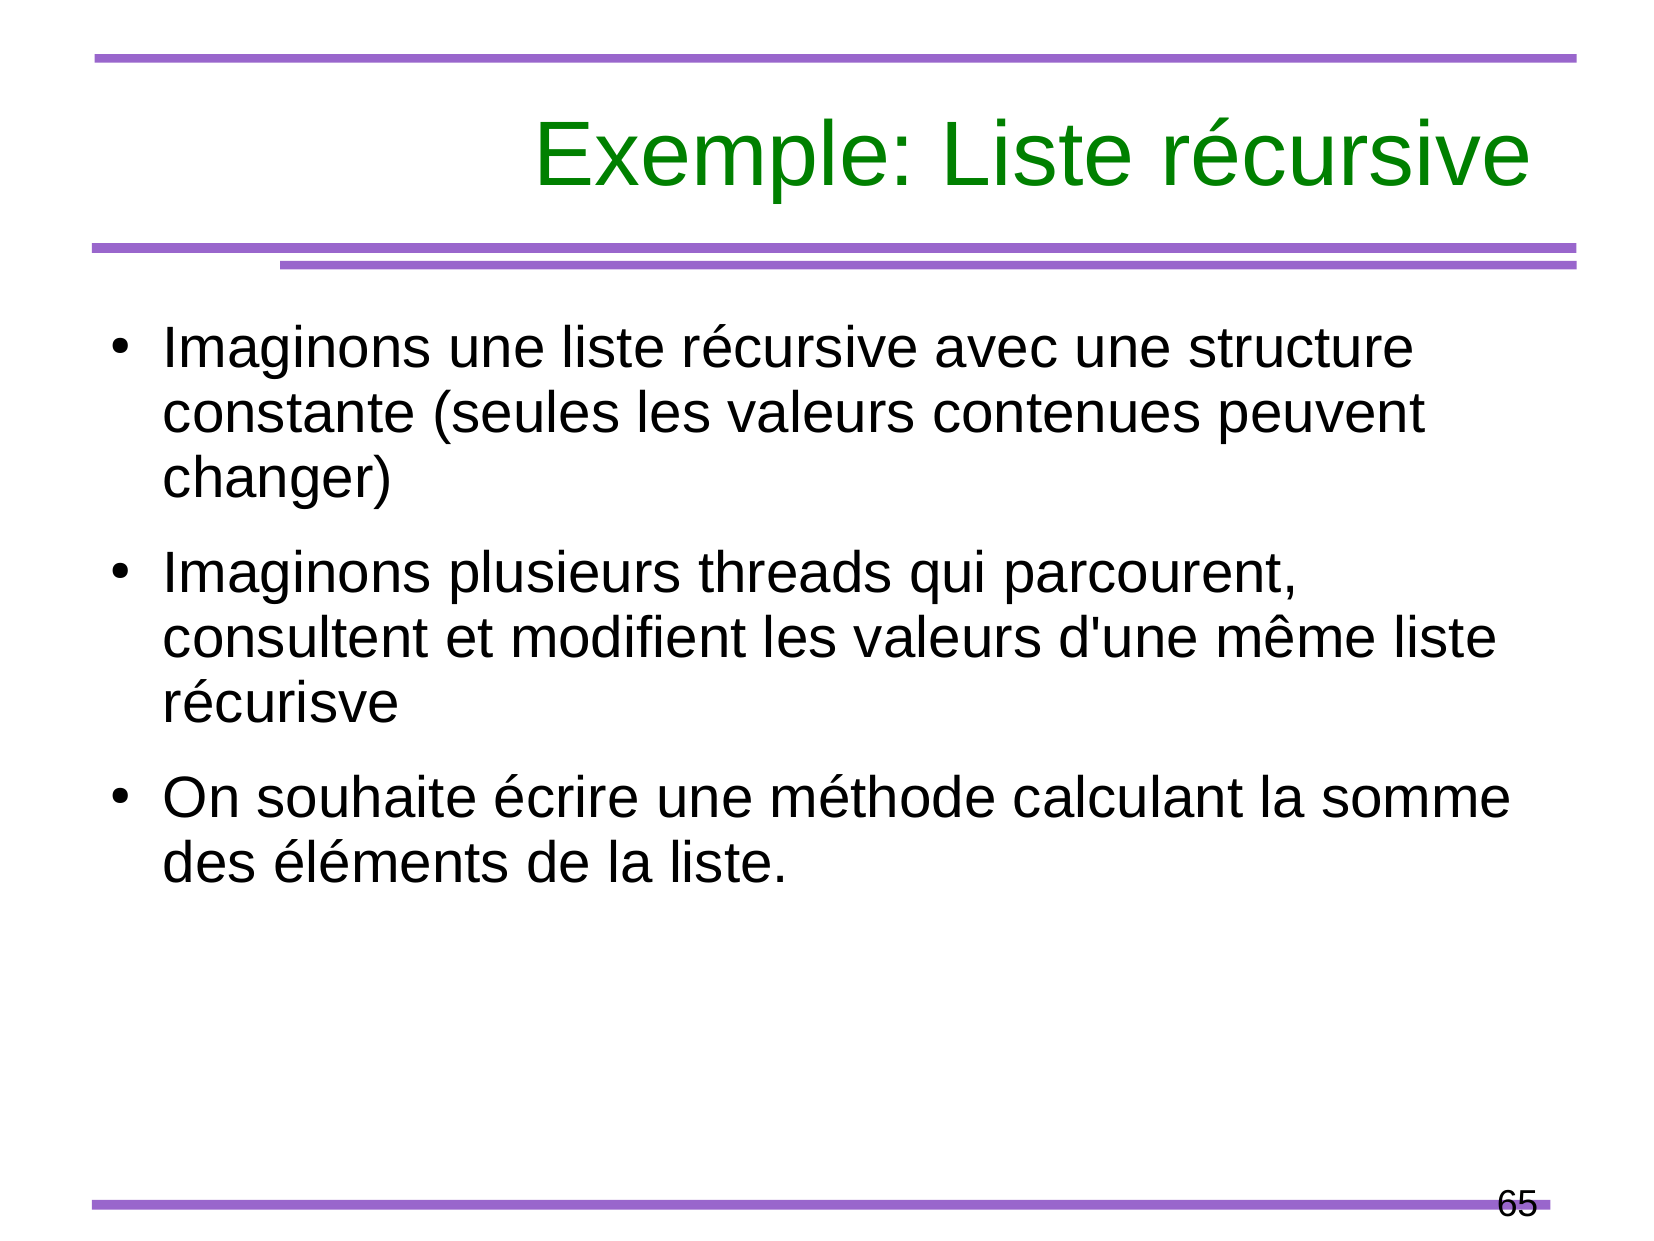

# Exemple: Liste récursive
Imaginons une liste récursive avec une structure constante (seules les valeurs contenues peuvent changer)
Imaginons plusieurs threads qui parcourent, consultent et modifient les valeurs d'une même liste récurisve
On souhaite écrire une méthode calculant la somme des éléments de la liste.